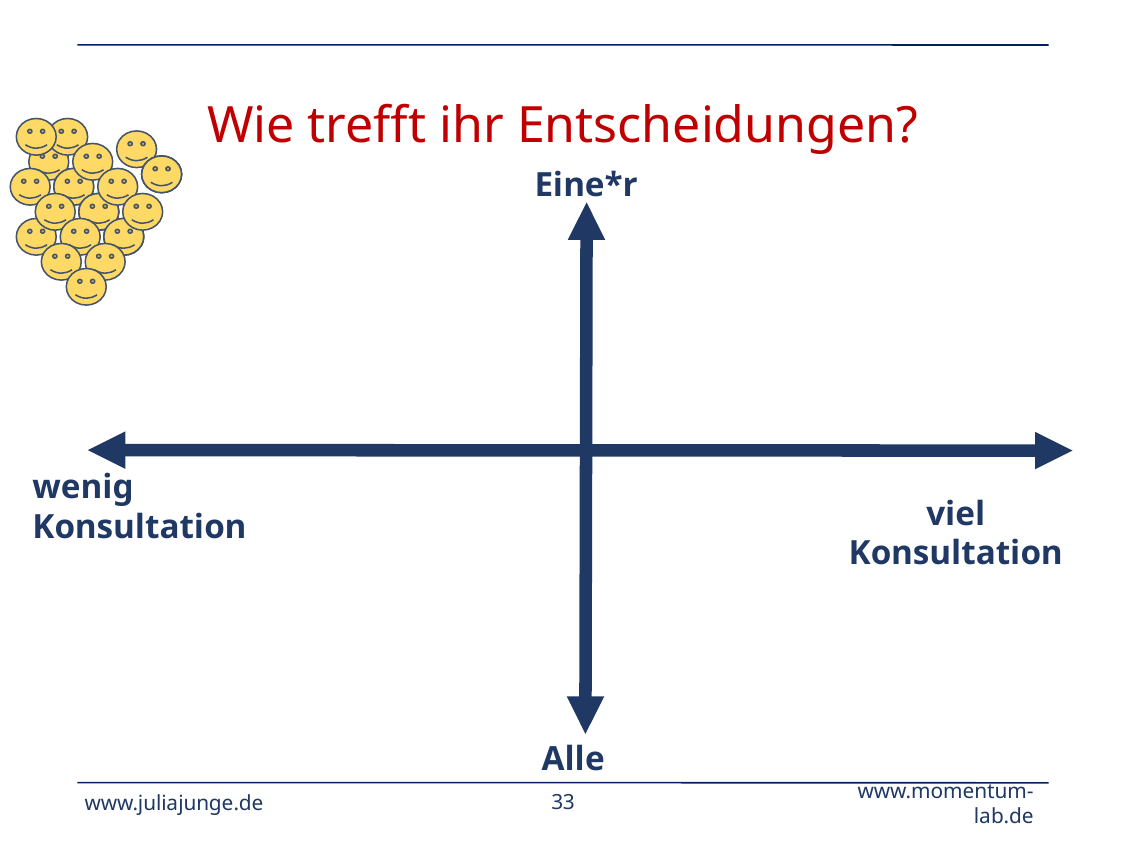

# Wie trefft ihr Entscheidungen?
Eine*r
wenig Konsultation
viel Konsultation
Alle
www.juliajunge.de
www.momentum-lab.de